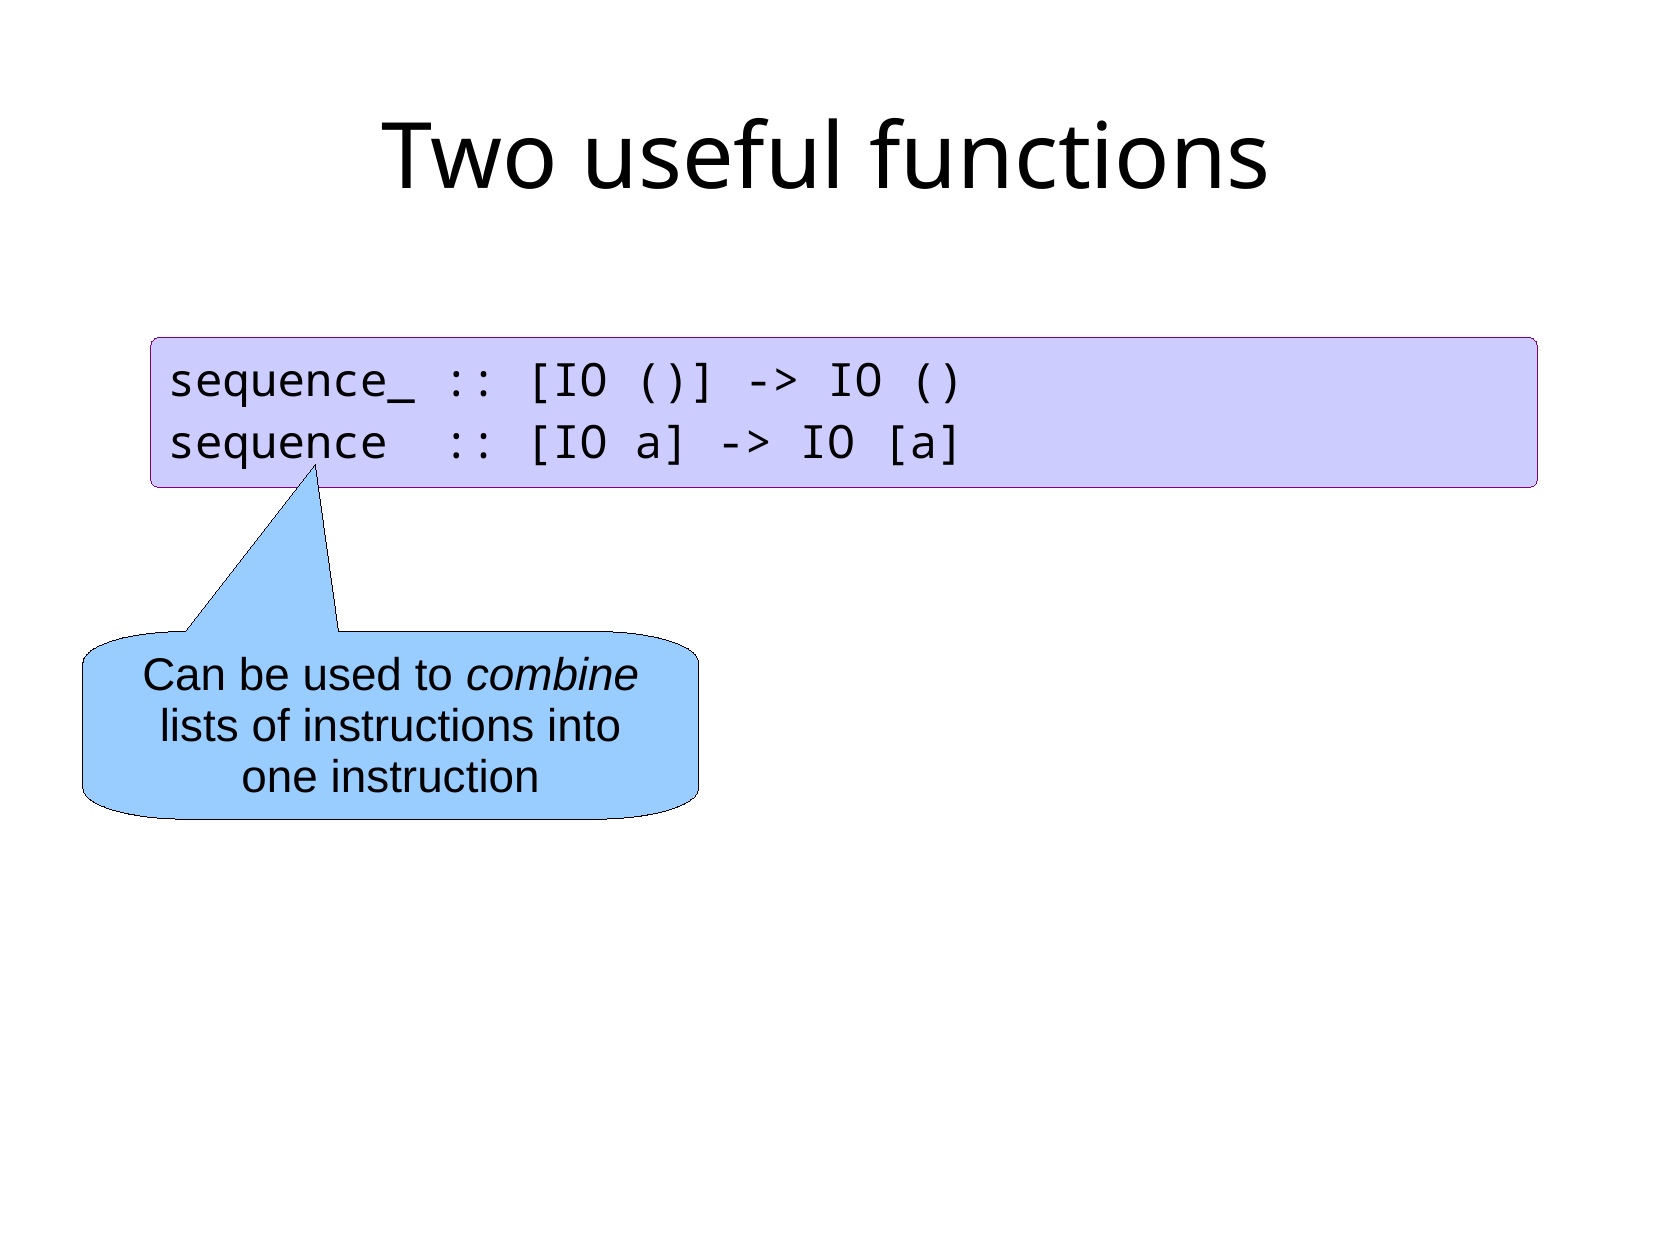

# Two useful functions
sequence_ :: [IO ()] -> IO ()
sequence :: [IO a] -> IO [a]
Can be used to combine lists of instructions into one instruction